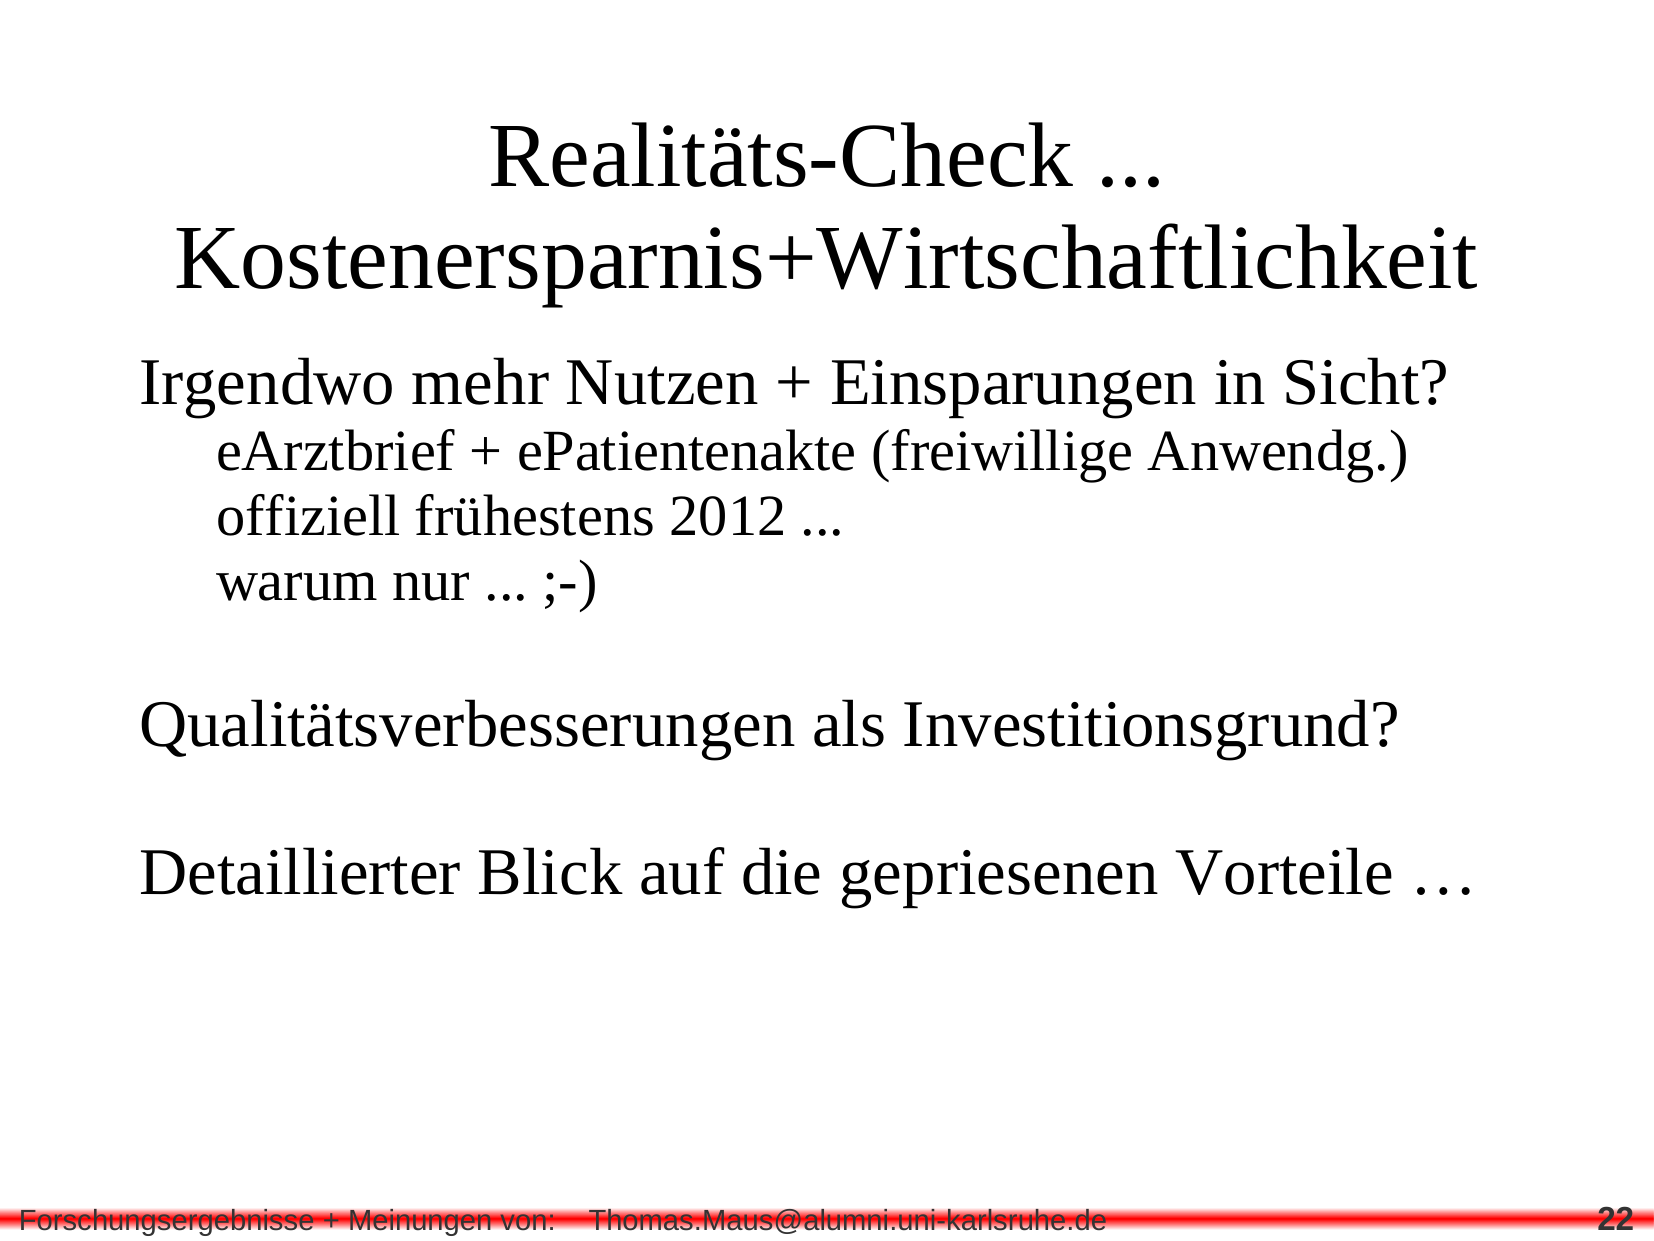

# Realitäts-Check ... Kostenersparnis+Wirtschaftlichkeit
Irgendwo mehr Nutzen + Einsparungen in Sicht?
eArztbrief + ePatientenakte (freiwillige Anwendg.)
offiziell frühestens 2012 ...
warum nur ... ;-)
Qualitätsverbesserungen als Investitionsgrund?
Detaillierter Blick auf die gepriesenen Vorteile …